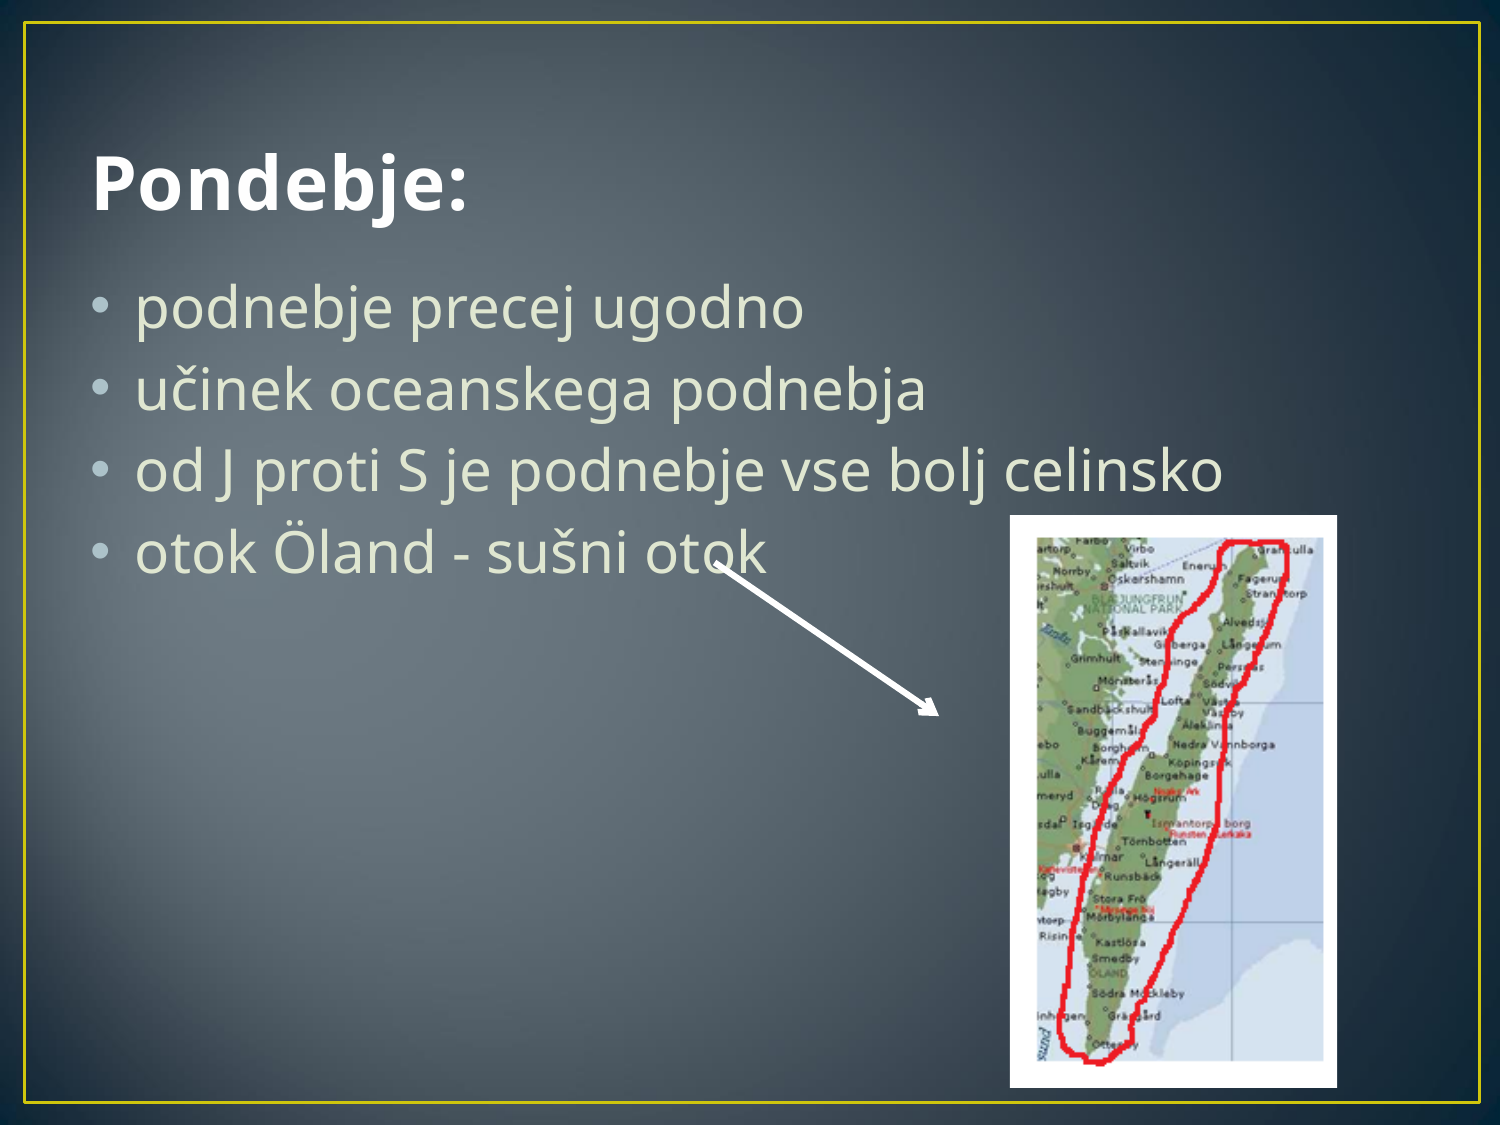

# Pondebje:
podnebje precej ugodno
učinek oceanskega podnebja
od J proti S je podnebje vse bolj celinsko
otok Öland - sušni otok